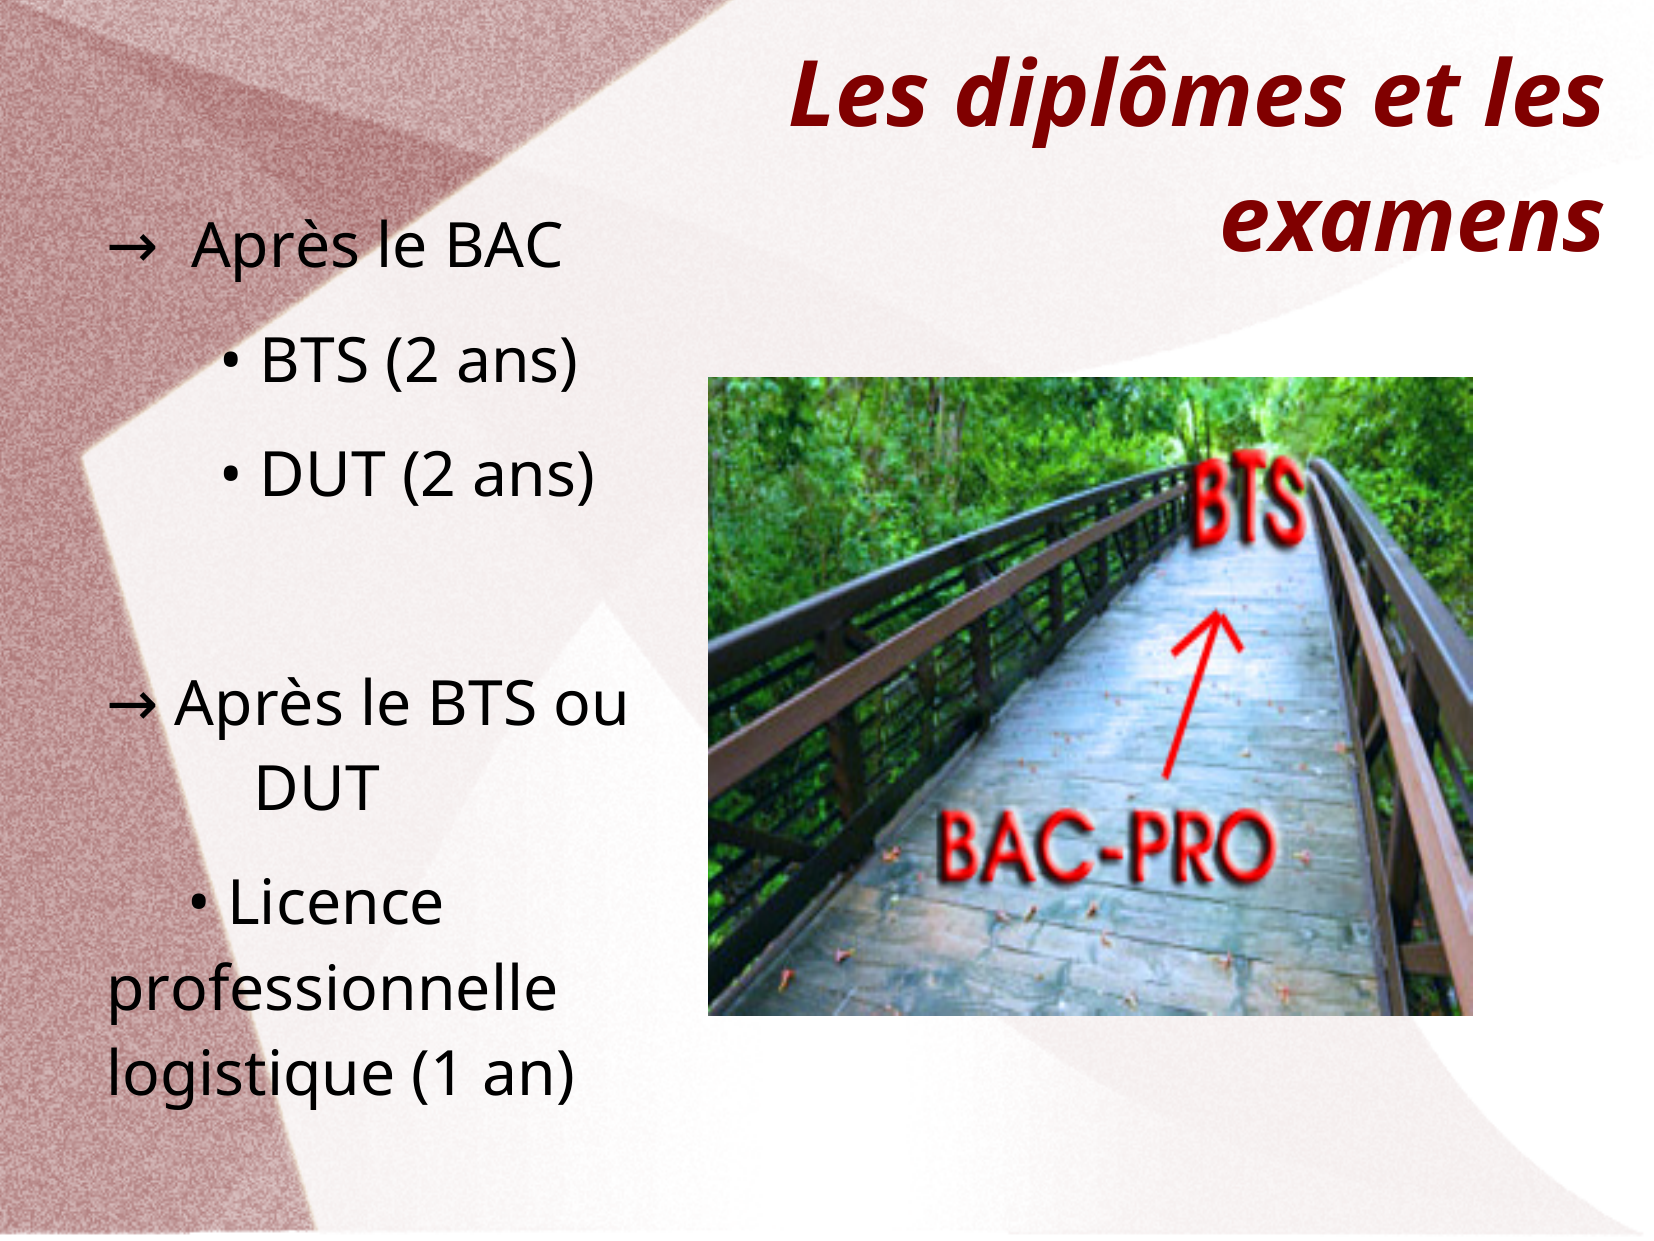

# Les diplômes et les examens
→ Après le BAC
 • BTS (2 ans)
 • DUT (2 ans)
→ Après le BTS ou 		DUT
 • Licence professionnelle logistique (1 an)